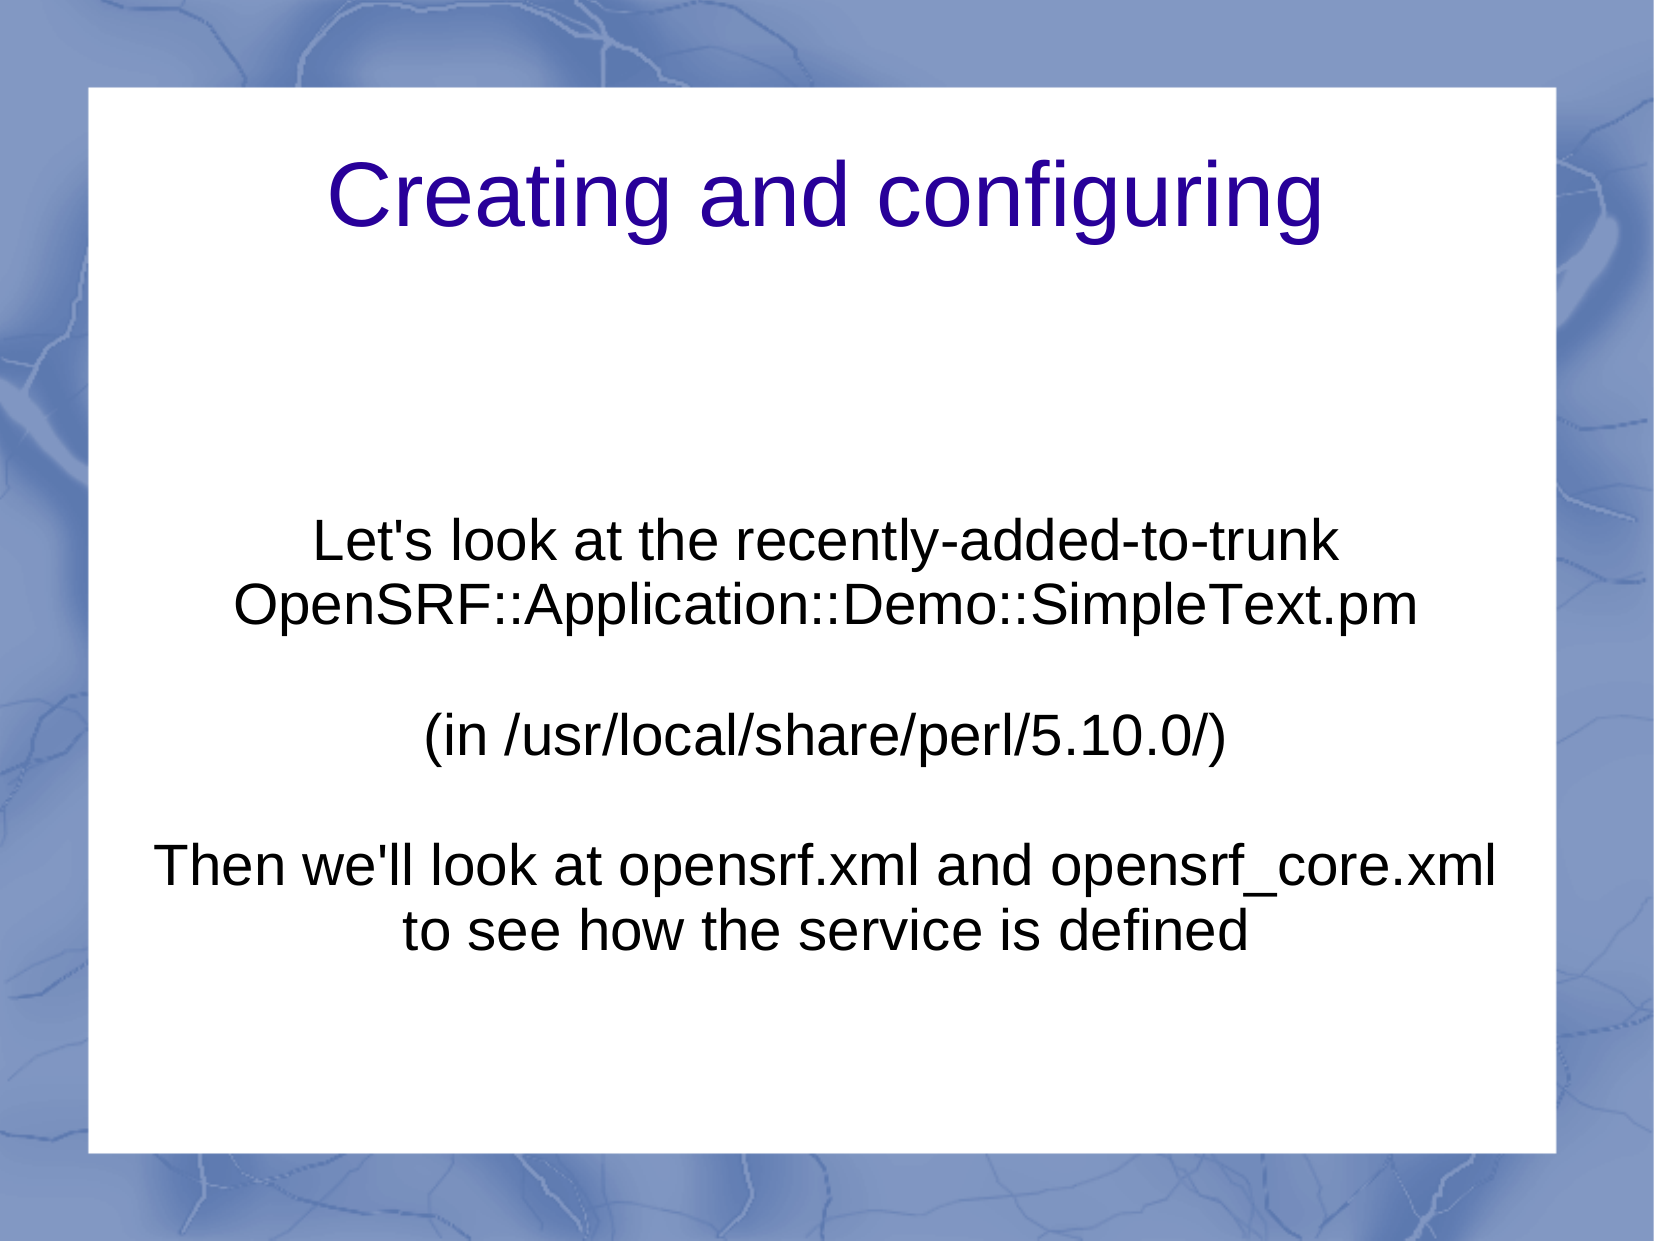

Creating and configuring
# Let's look at the recently-added-to-trunk OpenSRF::Application::Demo::SimpleText.pm
(in /usr/local/share/perl/5.10.0/)
Then we'll look at opensrf.xml and opensrf_core.xml to see how the service is defined